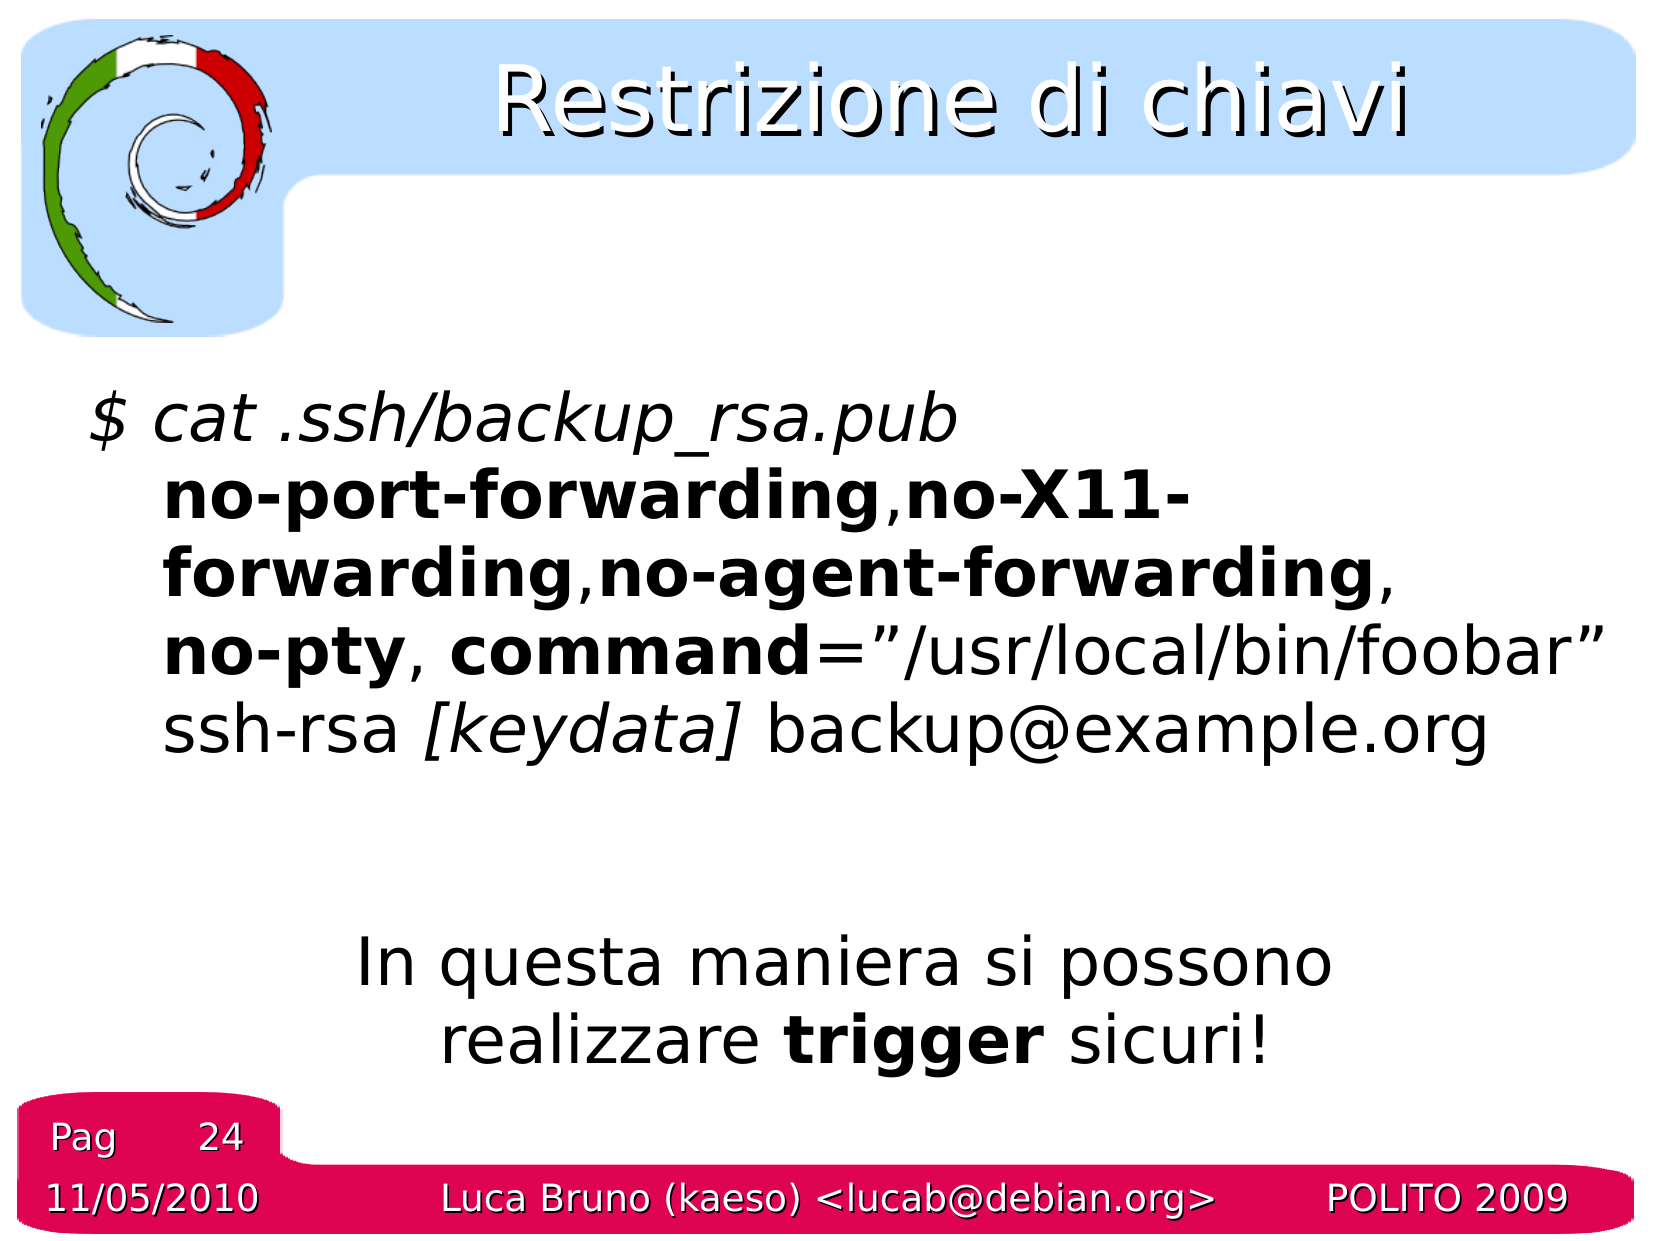

# Restrizione di chiavi
$ cat .ssh/backup_rsa.pub
	no-port-forwarding,no-X11-							forwarding,no-agent-forwarding,
	no-pty, command=”/usr/local/bin/foobar”
	ssh-rsa [keydata] backup@example.org
In questa maniera si possono
realizzare trigger sicuri!
Pag
Luca Bruno (kaeso) <lucab@debian.org> 		POLITO 2009
11/05/2010